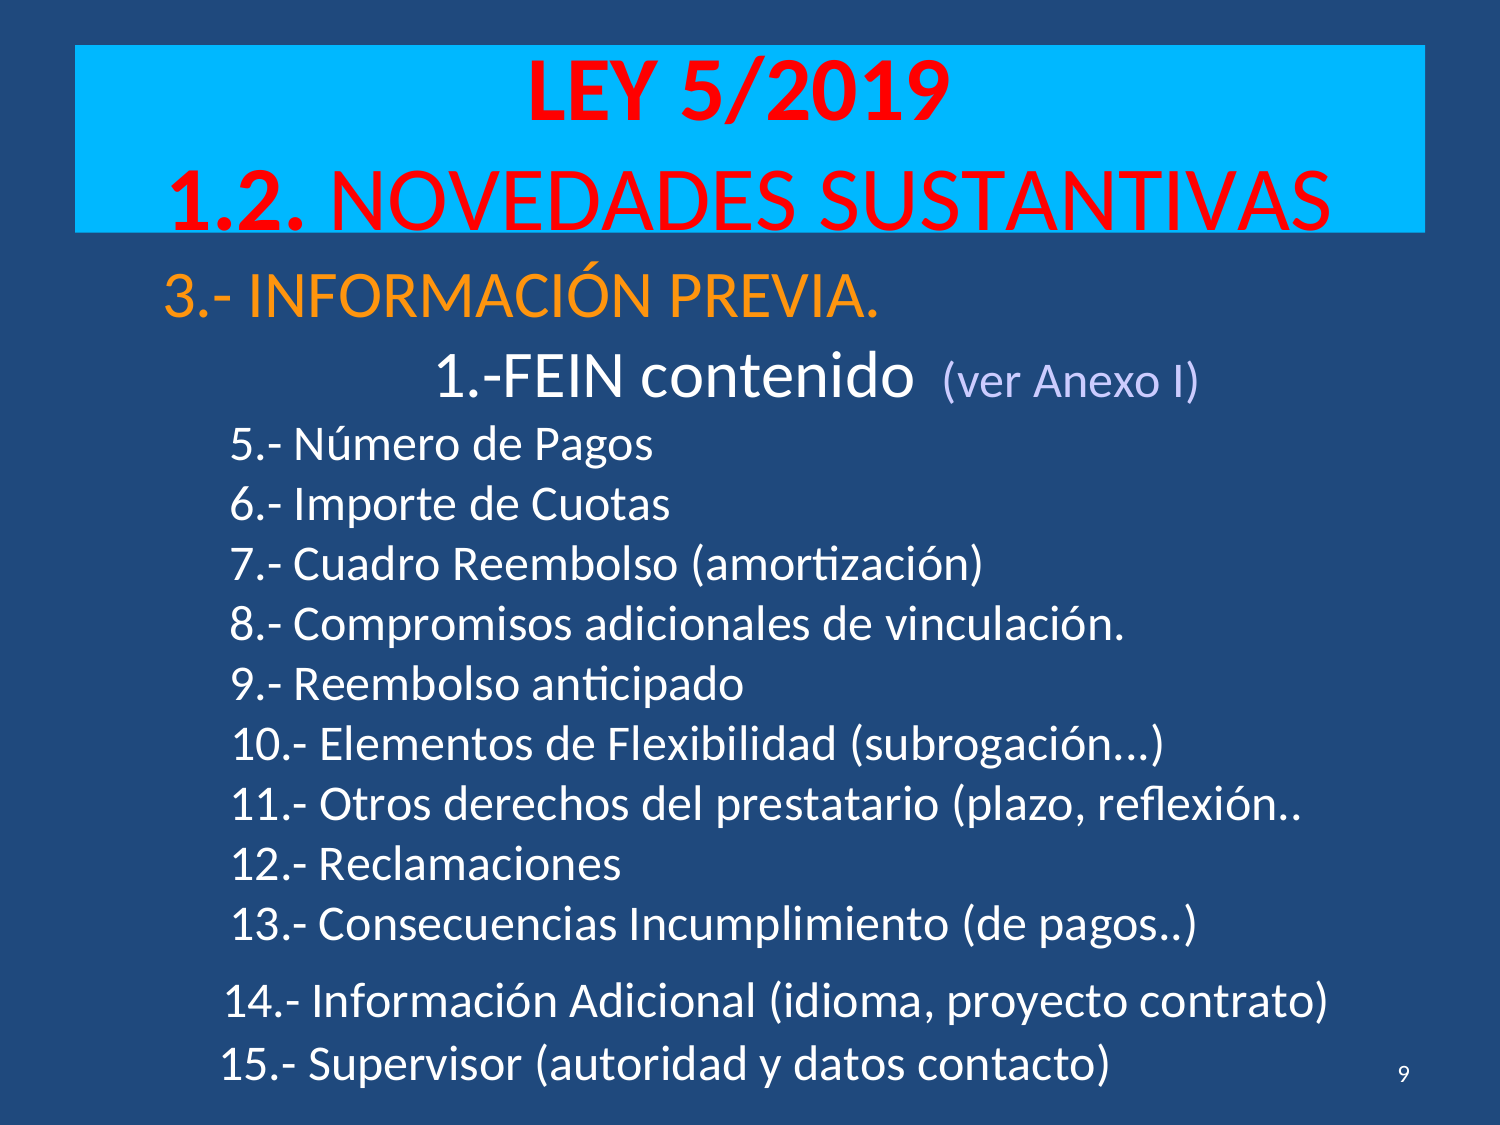

LEY 5/2019
1.2. NOVEDADES SUSTANTIVAS
3.- INFORMACIÓN PREVIA.
 1.-FEIN contenido (ver Anexo I)
 5.- Número de Pagos
 6.- Importe de Cuotas
 7.- Cuadro Reembolso (amortización)
 8.- Compromisos adicionales de vinculación.
 9.- Reembolso anticipado
 10.- Elementos de Flexibilidad (subrogación...) 11.- Otros derechos del prestatario (plazo, reflexión..
 12.- Reclamaciones
 13.- Consecuencias Incumplimiento (de pagos..)
 14.- Información Adicional (idioma, proyecto contrato)
 15.- Supervisor (autoridad y datos contacto)